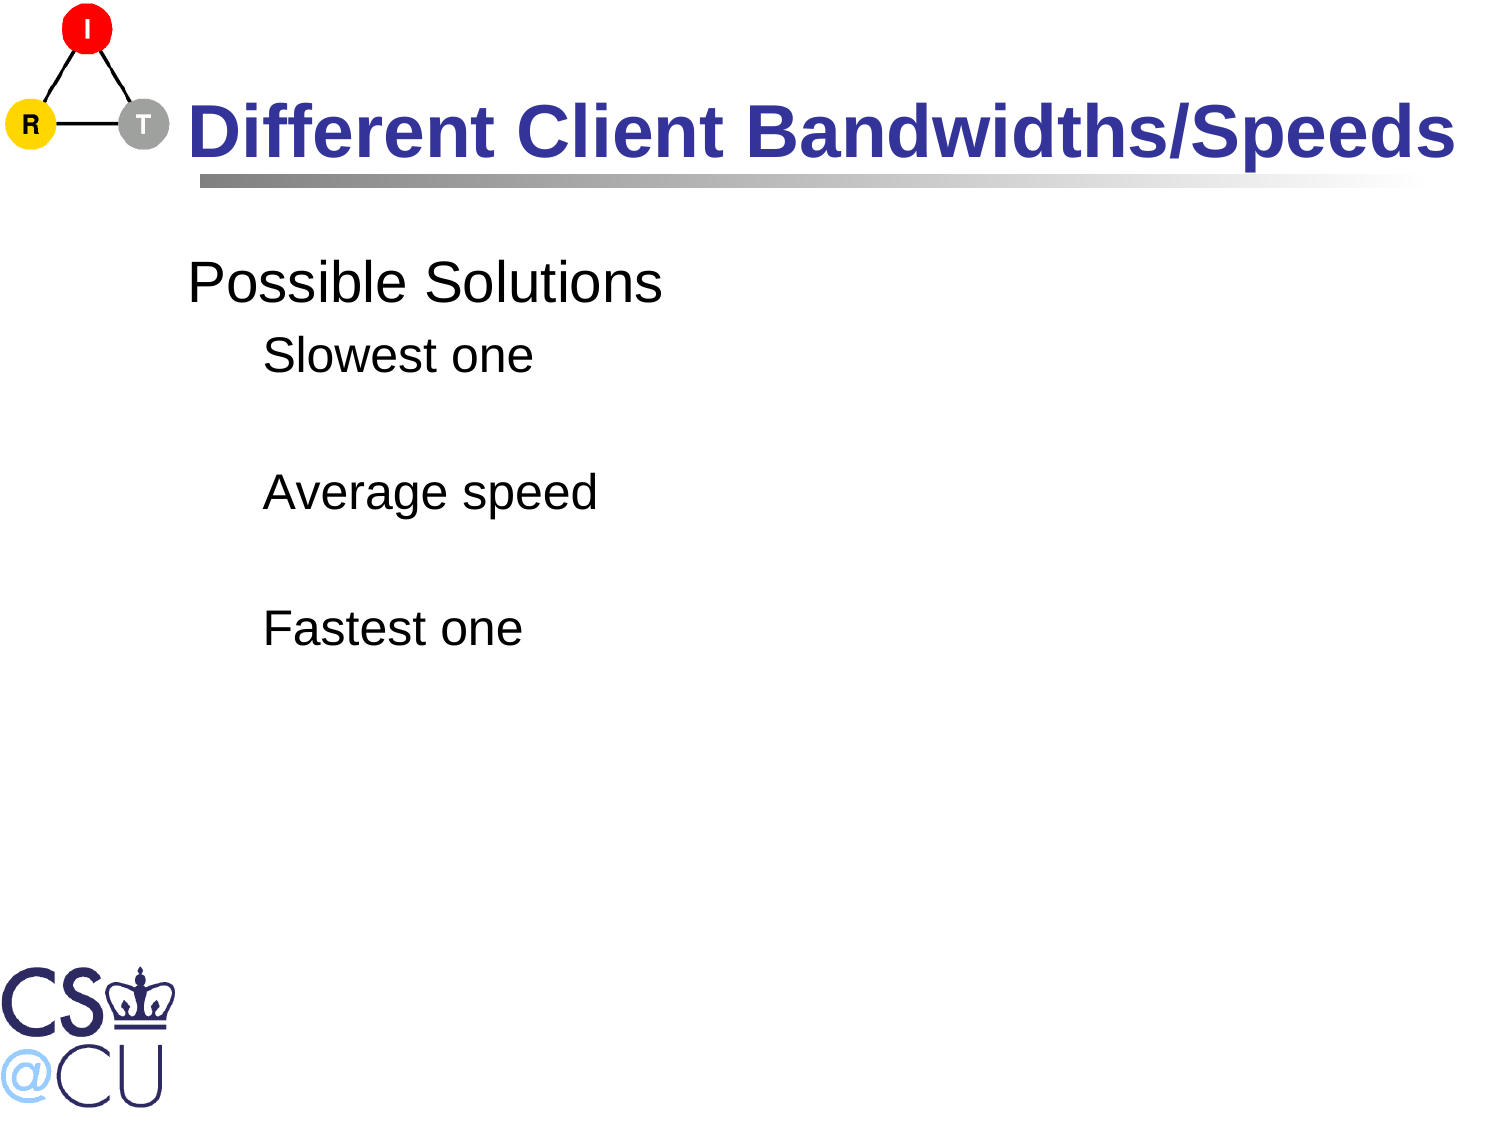

# Different Client Bandwidths/Speeds
Possible Solutions
Slowest one
Average speed
Fastest one